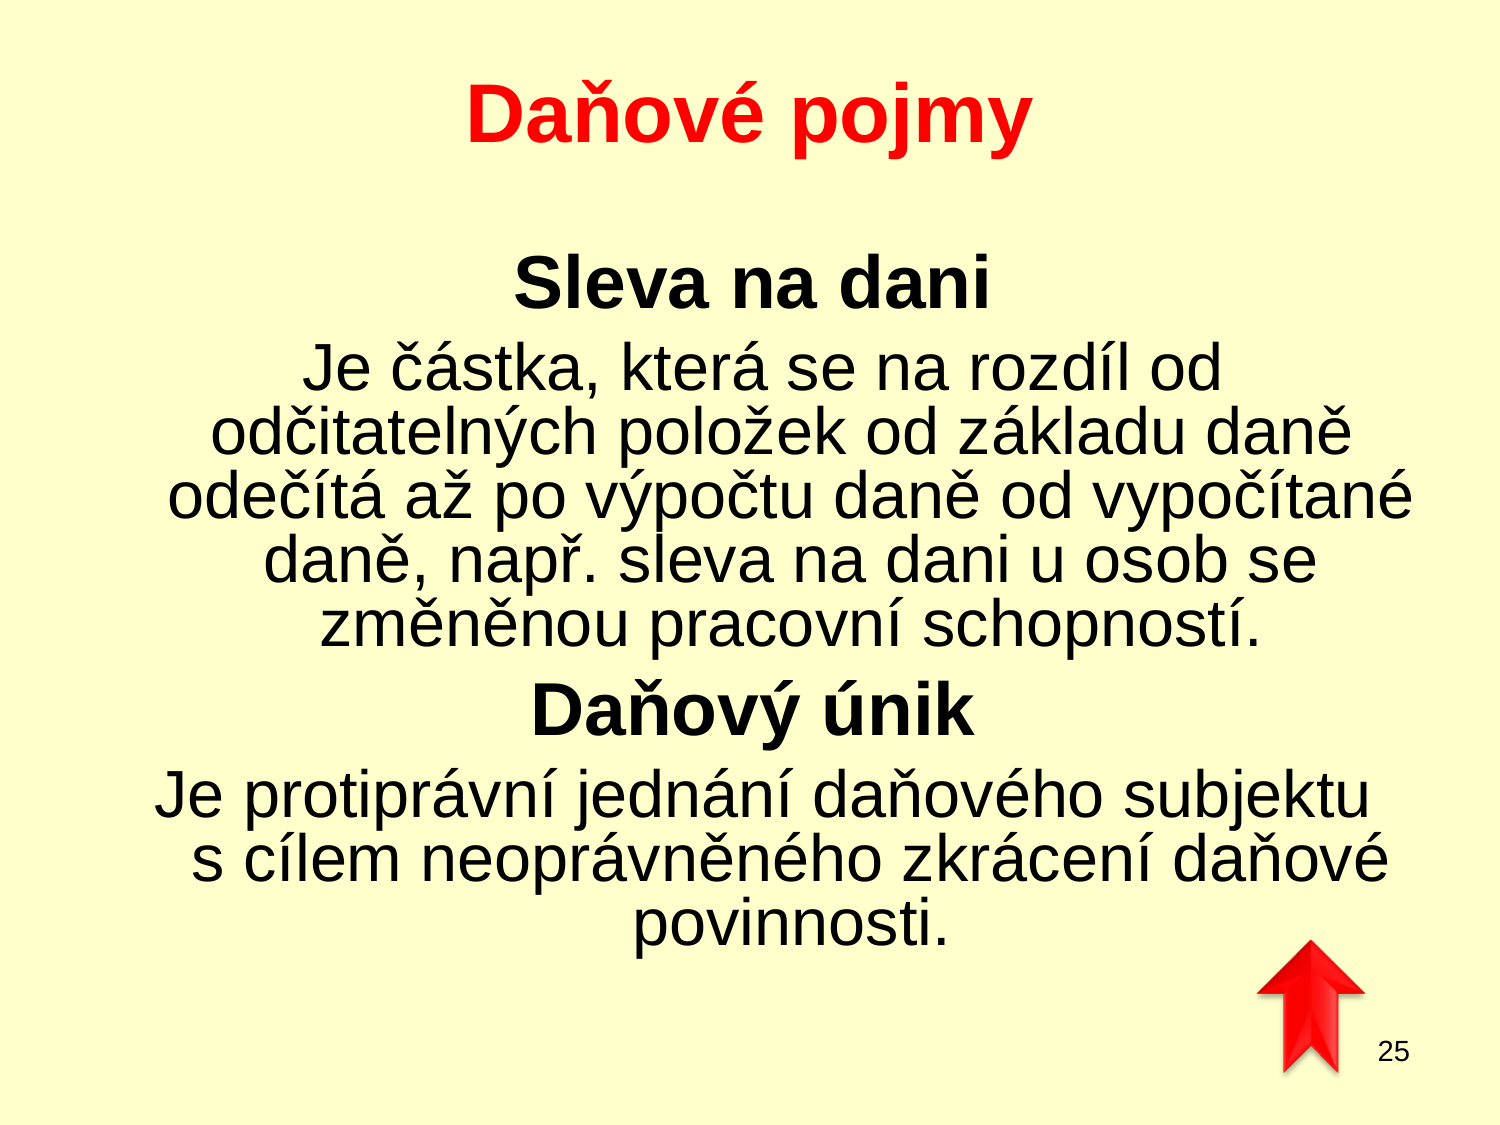

# Daňové pojmy
Sleva na dani
Je částka, která se na rozdíl od odčitatelných položek od základu daně odečítá až po výpočtu daně od vypočítané daně, např. sleva na dani u osob se změněnou pracovní schopností.
Daňový únik
Je protiprávní jednání daňového subjektu s cílem neoprávněného zkrácení daňové povinnosti.